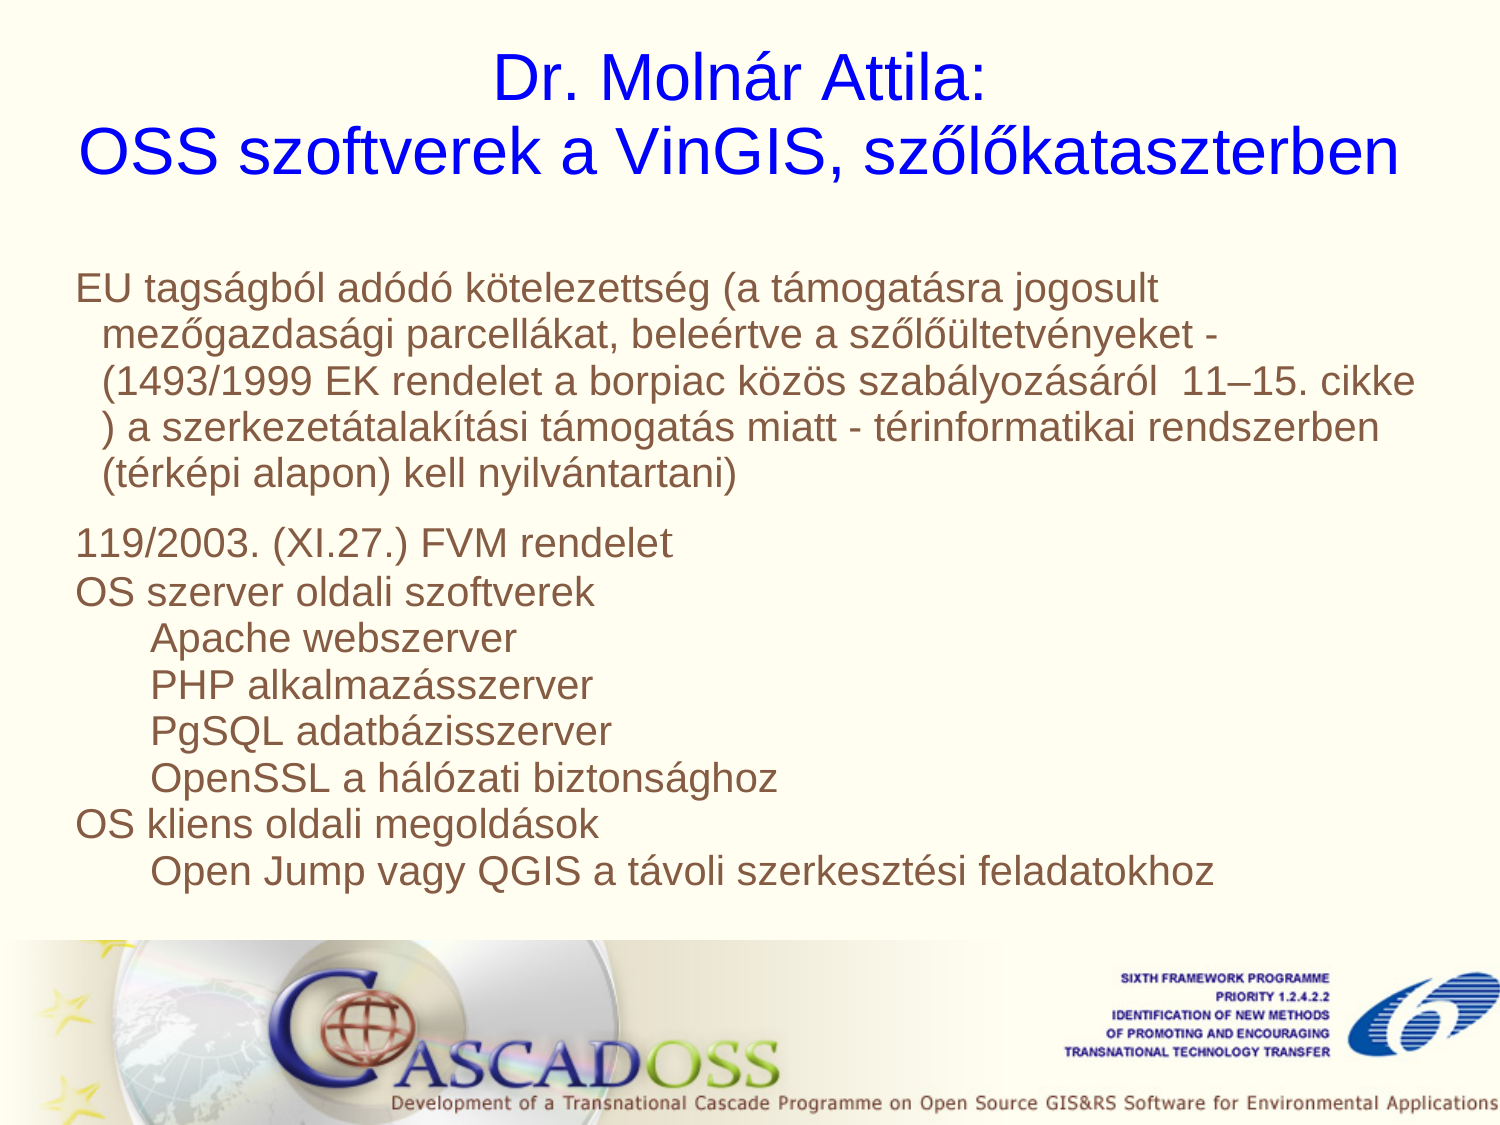

# Dr. Molnár Attila: OSS szoftverek a VinGIS, szőlőkataszterben
EU tagságból adódó kötelezettség (a támogatásra jogosult mezőgazdasági parcellákat, beleértve a szőlőültetvényeket - (1493/1999 EK rendelet a borpiac közös szabályozásáról 11–15. cikke ) a szerkezetátalakítási támogatás miatt - térinformatikai rendszerben (térképi alapon) kell nyilvántartani)
119/2003. (XI.27.) FVM rendelet
OS szerver oldali szoftverek
Apache webszerver
PHP alkalmazásszerver
PgSQL adatbázisszerver
OpenSSL a hálózati biztonsághoz
OS kliens oldali megoldások
Open Jump vagy QGIS a távoli szerkesztési feladatokhoz